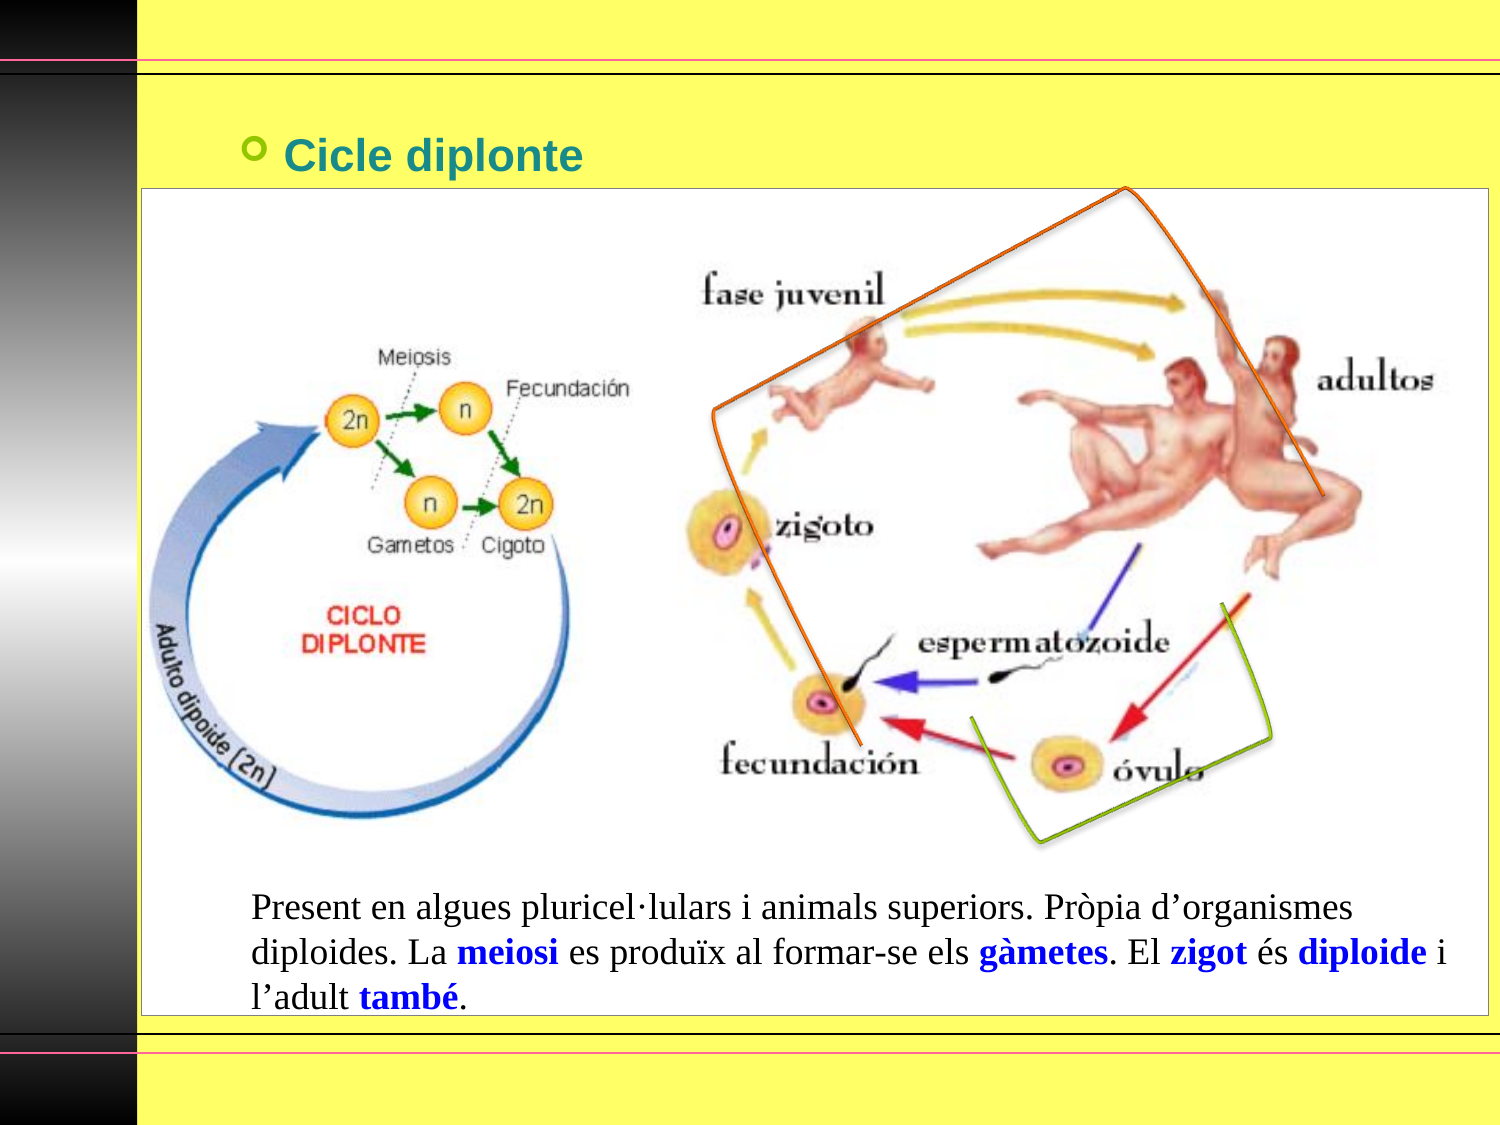

Cicle diplonte
Present en algues pluricel·lulars i animals superiors. Pròpia d’organismes diploides. La meiosi es produïx al formar-se els gàmetes. El zigot és diploide i l’adult també.